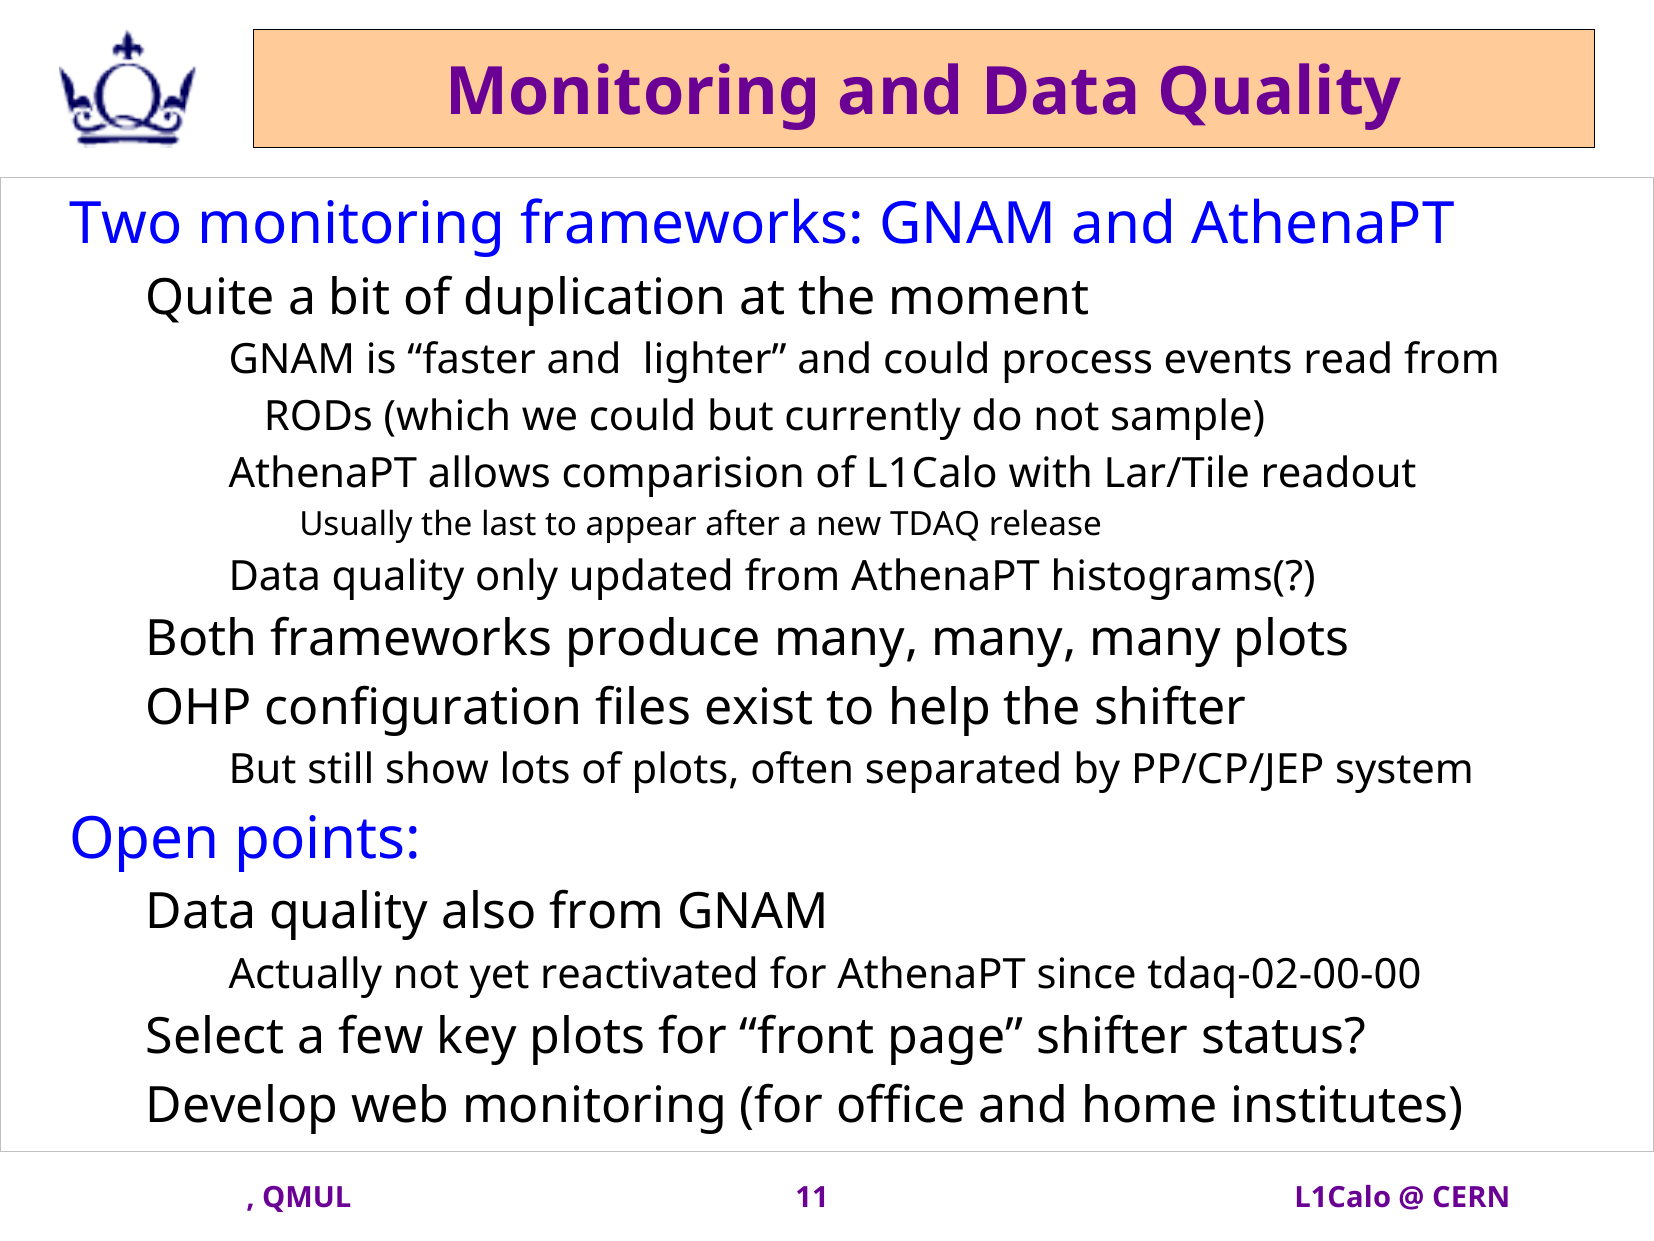

# Monitoring and Data Quality
Two monitoring frameworks: GNAM and AthenaPT
Quite a bit of duplication at the moment
GNAM is “faster and lighter” and could process events read from RODs (which we could but currently do not sample)
AthenaPT allows comparision of L1Calo with Lar/Tile readout
Usually the last to appear after a new TDAQ release
Data quality only updated from AthenaPT histograms(?)
Both frameworks produce many, many, many plots
OHP configuration files exist to help the shifter
But still show lots of plots, often separated by PP/CP/JEP system
Open points:
Data quality also from GNAM
Actually not yet reactivated for AthenaPT since tdaq-02-00-00
Select a few key plots for “front page” shifter status?
Develop web monitoring (for office and home institutes)